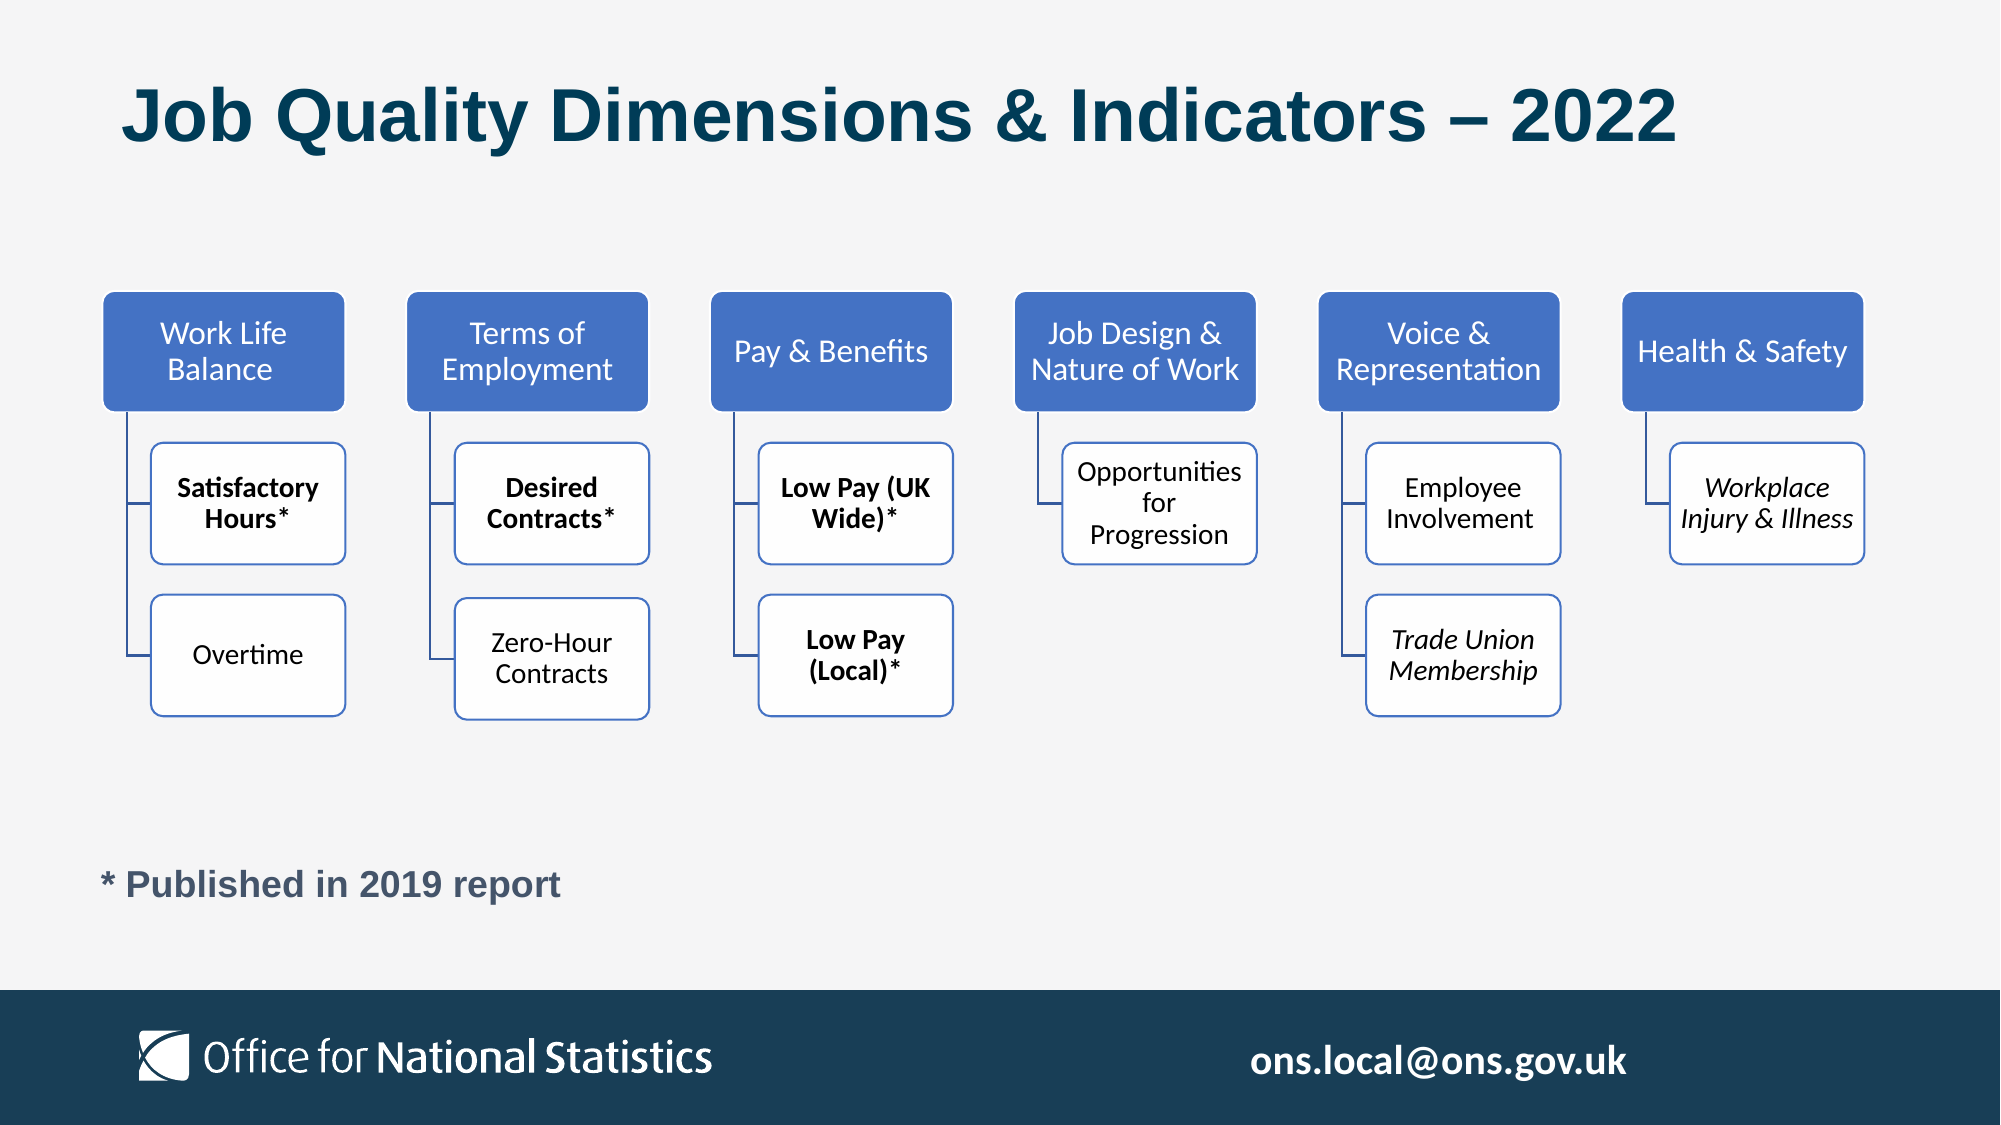

# Job Quality Dimensions & Indicators – 2022
Work Life Balance
Terms of Employment
Pay & Benefits
Job Design & Nature of Work
Voice & Representation
Health & Safety
Satisfactory Hours*
Desired Contracts*
Low Pay (UK Wide)*
Opportunities for Progression
Employee Involvement
Workplace Injury & Illness
Overtime
Low Pay (Local)*
Trade Union Membership
Zero-Hour Contracts
* Published in 2019 report
ons.local@ons.gov.uk